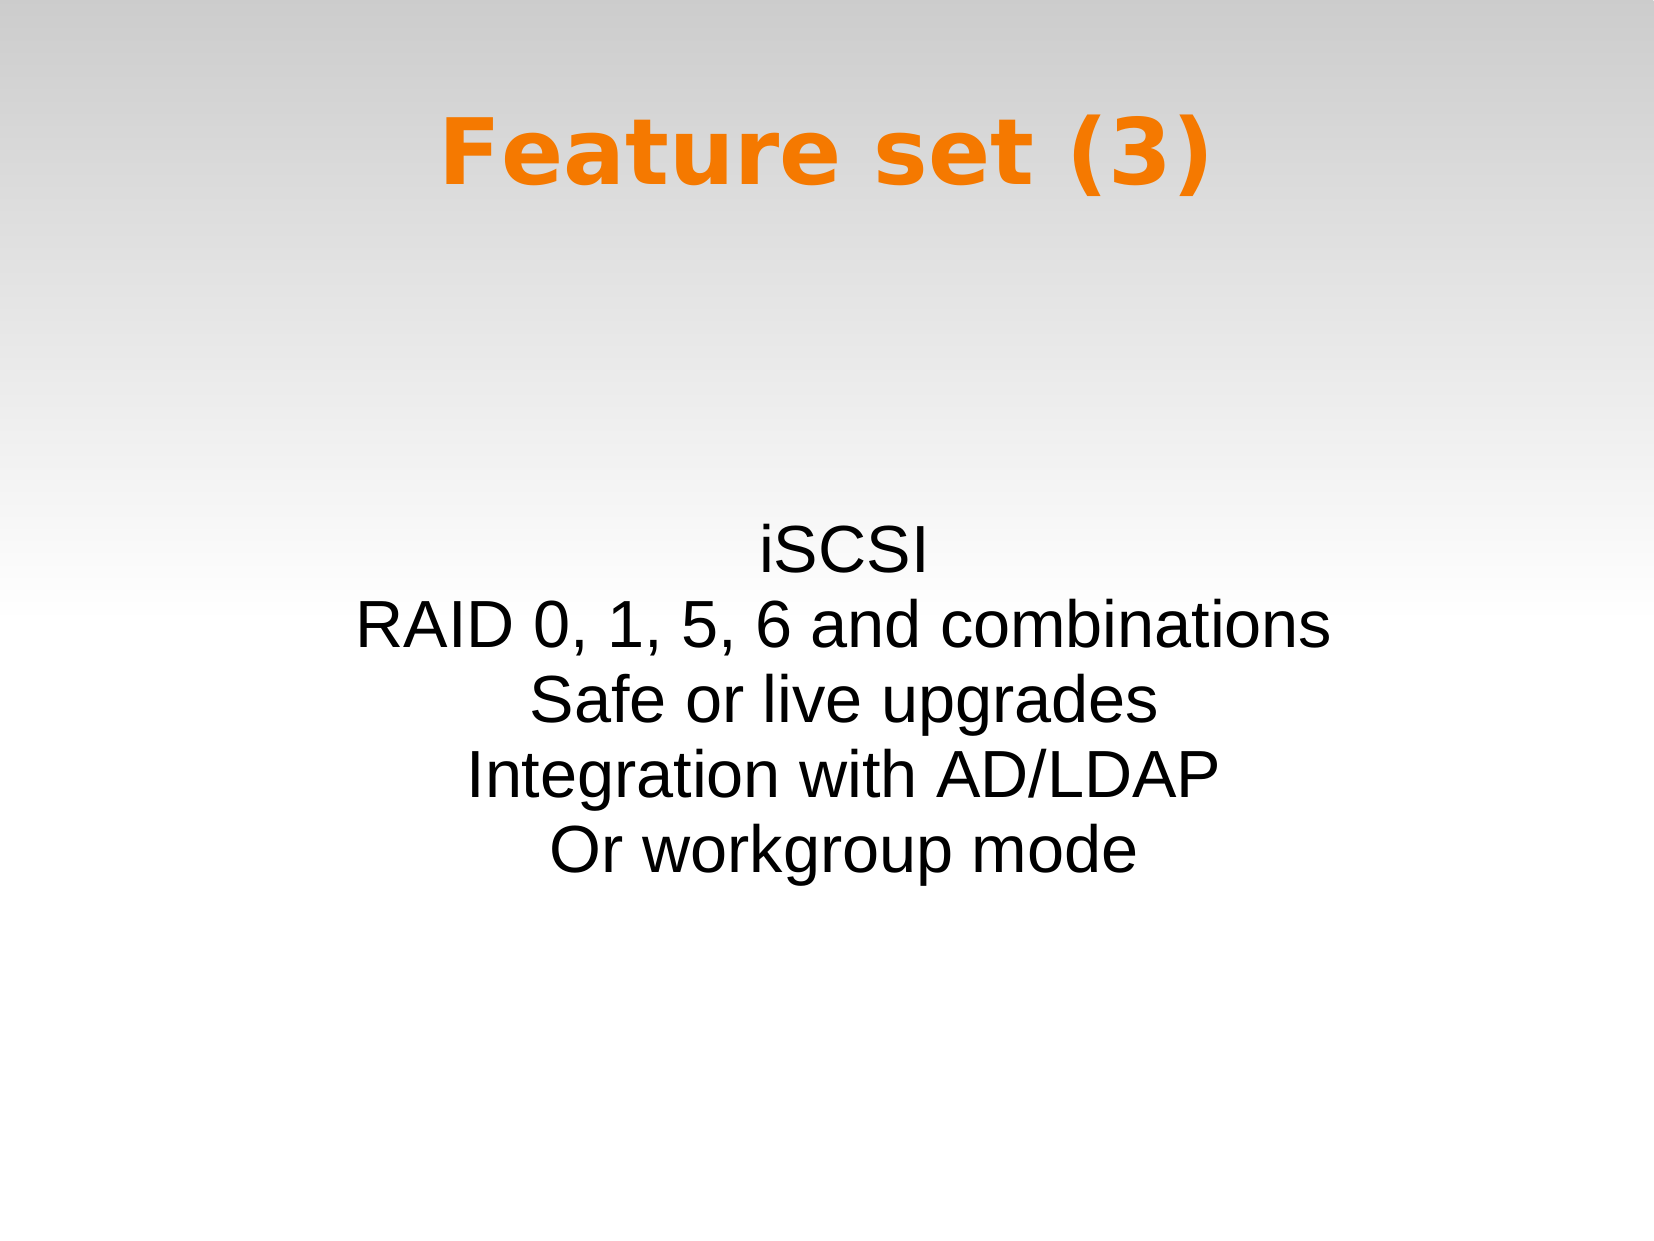

# Feature set (3)
iSCSI
RAID 0, 1, 5, 6 and combinations
Safe or live upgrades
Integration with AD/LDAP
Or workgroup mode